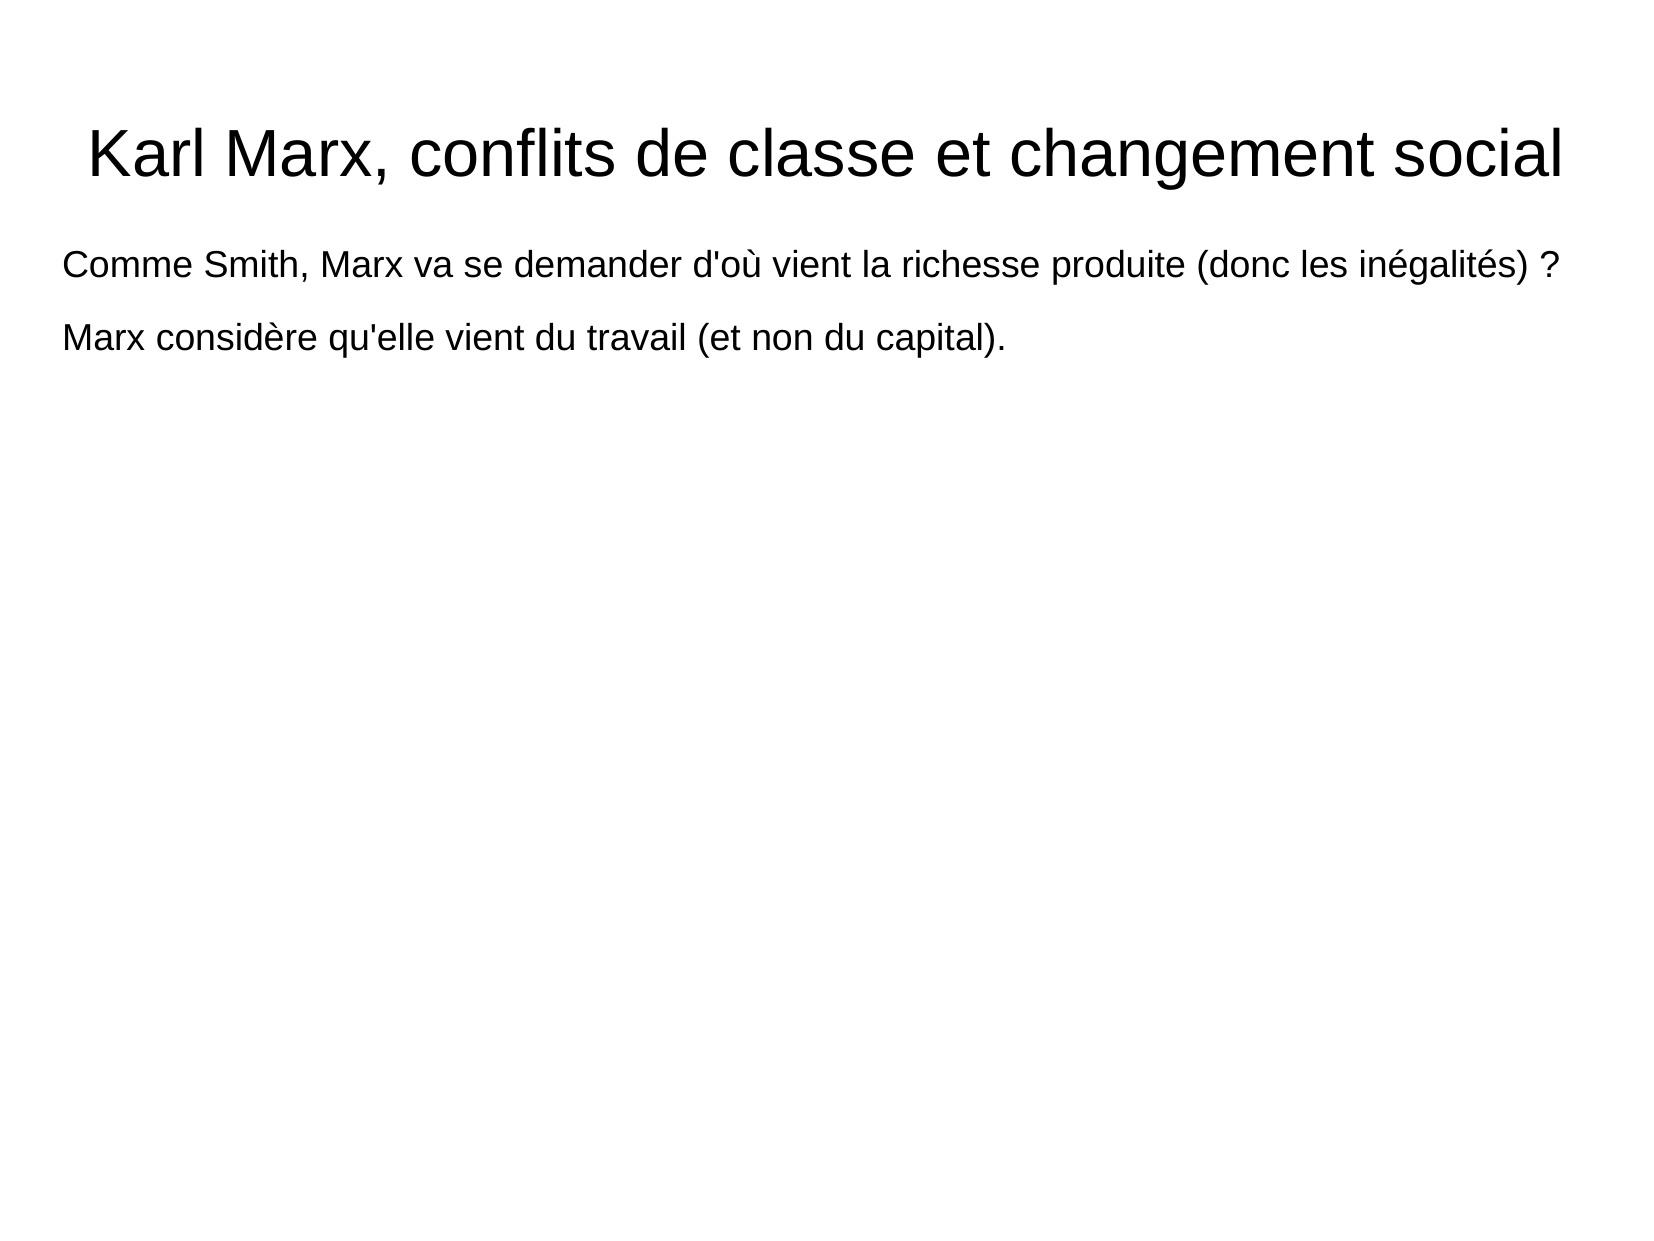

# Karl Marx, conflits de classe et changement social
Comme Smith, Marx va se demander d'où vient la richesse produite (donc les inégalités) ?
Marx considère qu'elle vient du travail (et non du capital).